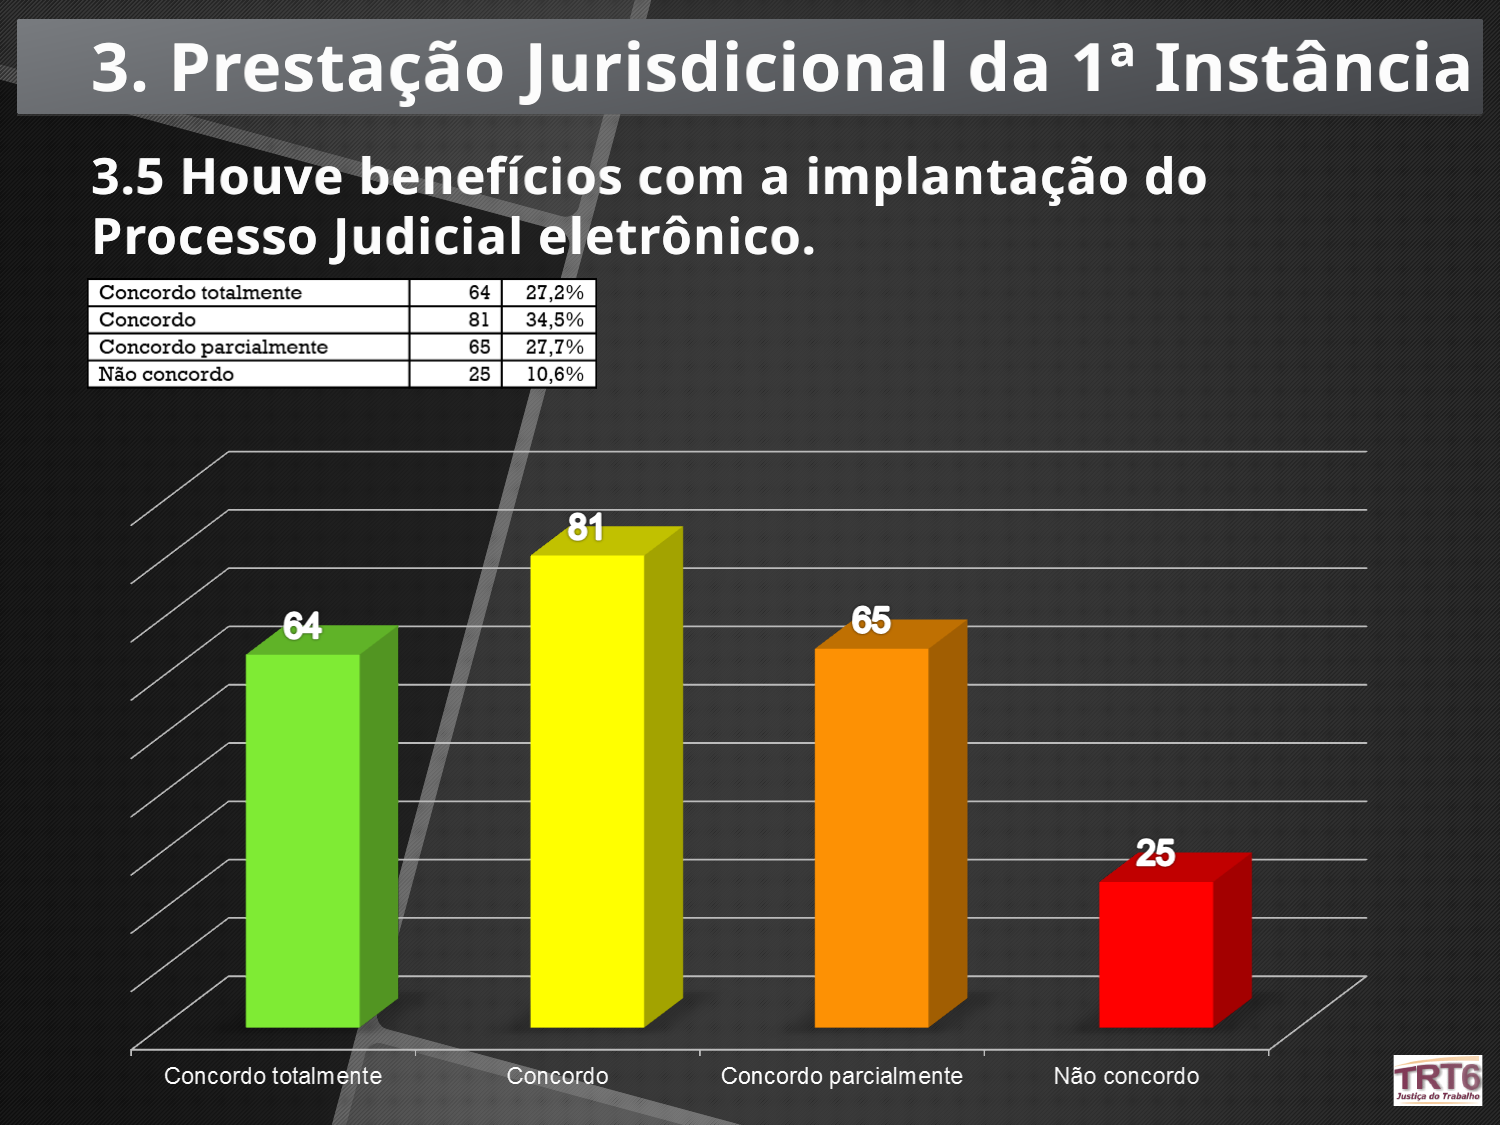

3. Prestação Jurisdicional da 1ª Instância
3.5 Houve benefícios com a implantação do Processo Judicial eletrônico.